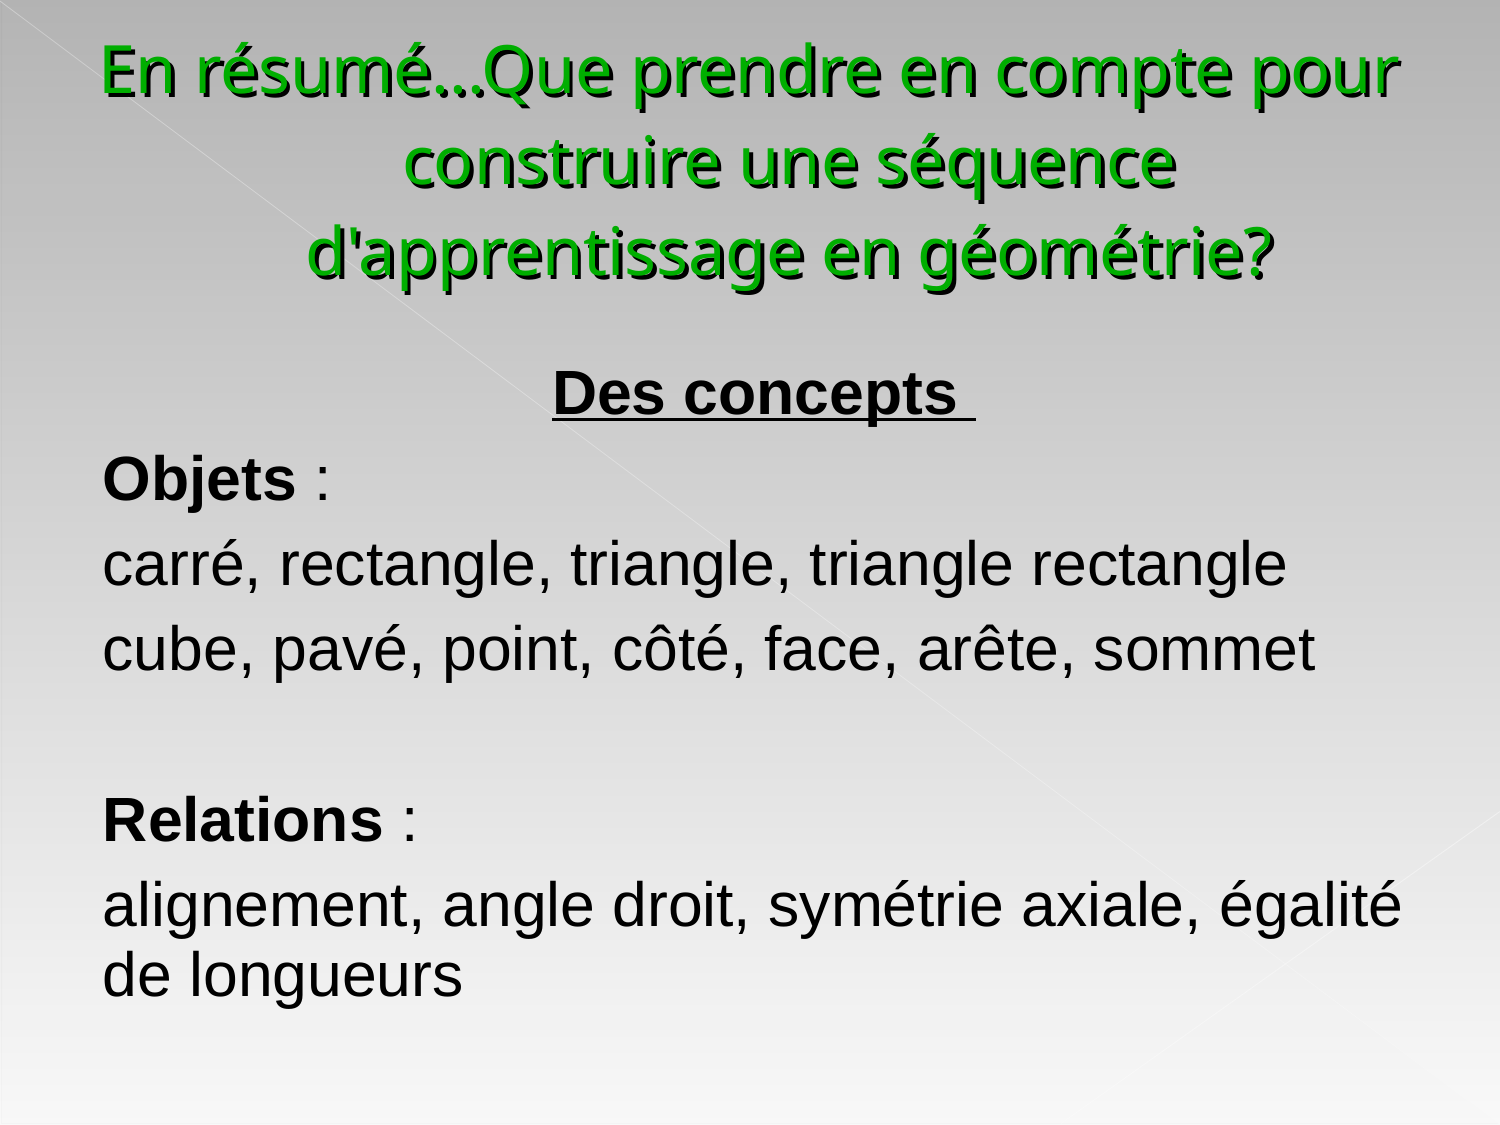

# En résumé...Que prendre en compte pour construire une séquence d'apprentissage en géométrie?
 Des concepts
 Objets :
 carré, rectangle, triangle, triangle rectangle
 cube, pavé, point, côté, face, arête, sommet
 Relations :
 alignement, angle droit, symétrie axiale, égalité de longueurs